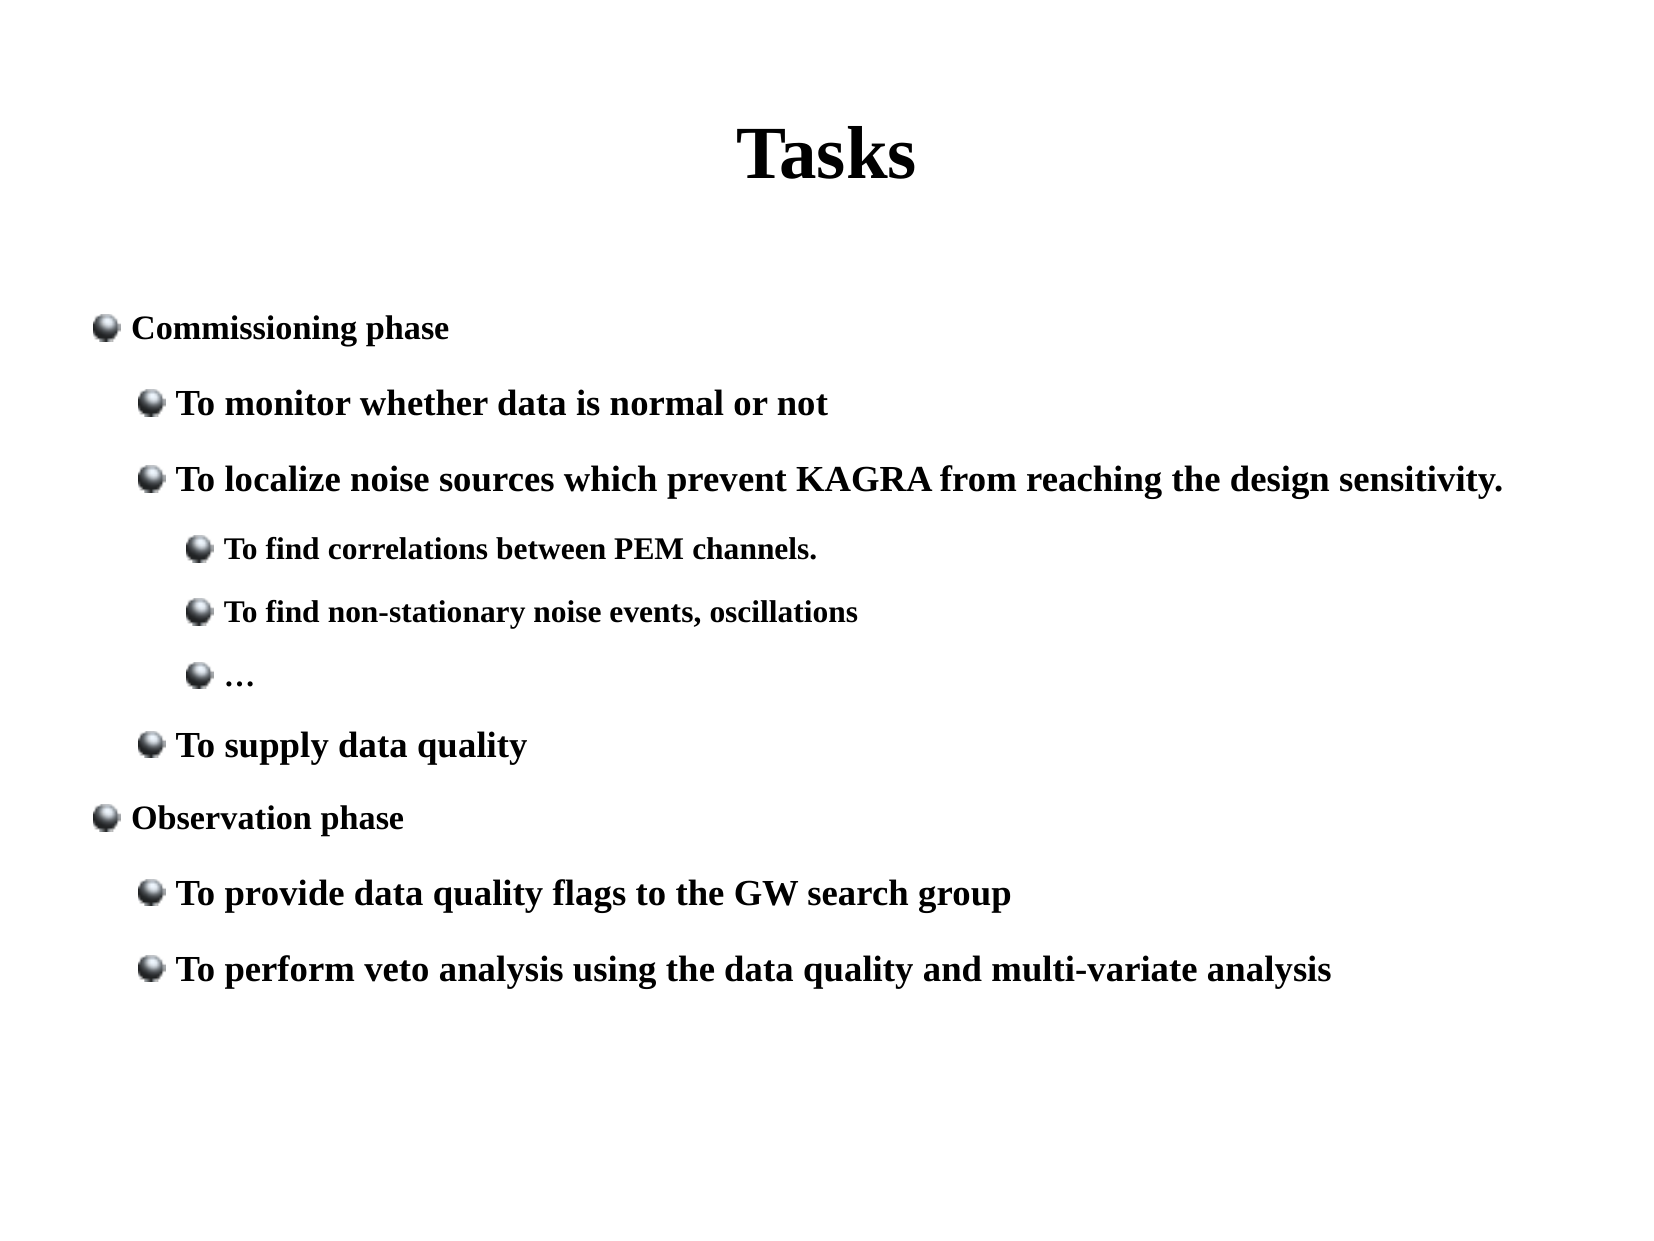

# Tasks
Commissioning phase
To monitor whether data is normal or not
To localize noise sources which prevent KAGRA from reaching the design sensitivity.
To find correlations between PEM channels.
To find non-stationary noise events, oscillations
…
To supply data quality
Observation phase
To provide data quality flags to the GW search group
To perform veto analysis using the data quality and multi-variate analysis